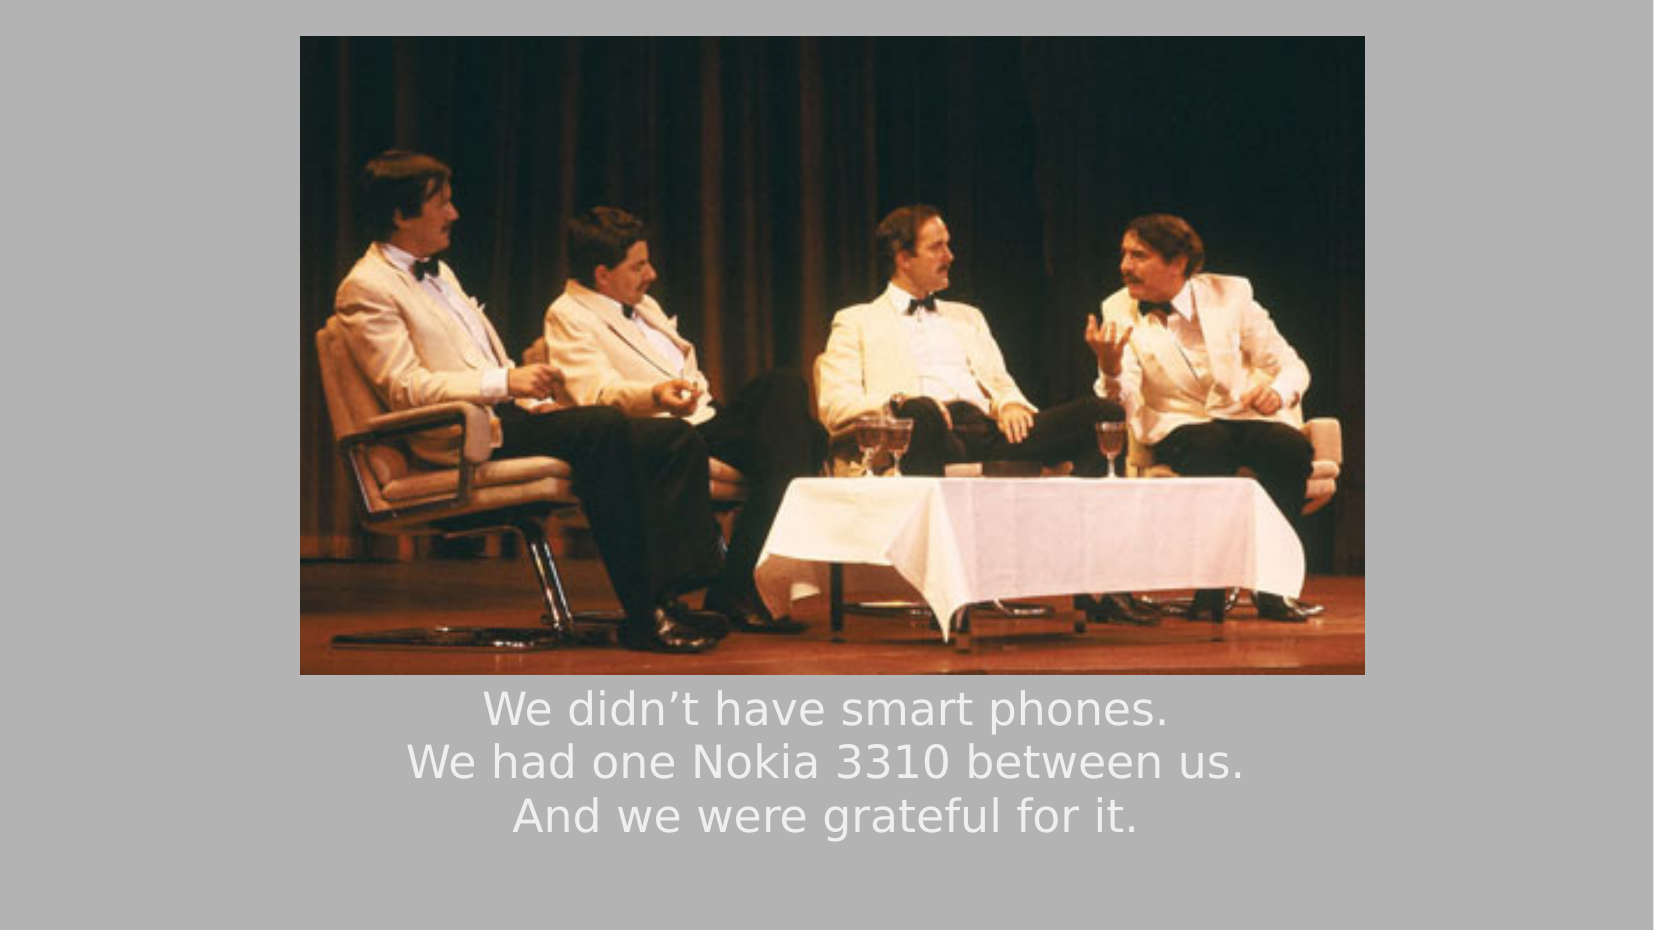

We didn’t have smart phones.
We had one Nokia 3310 between us.
And we were grateful for it.